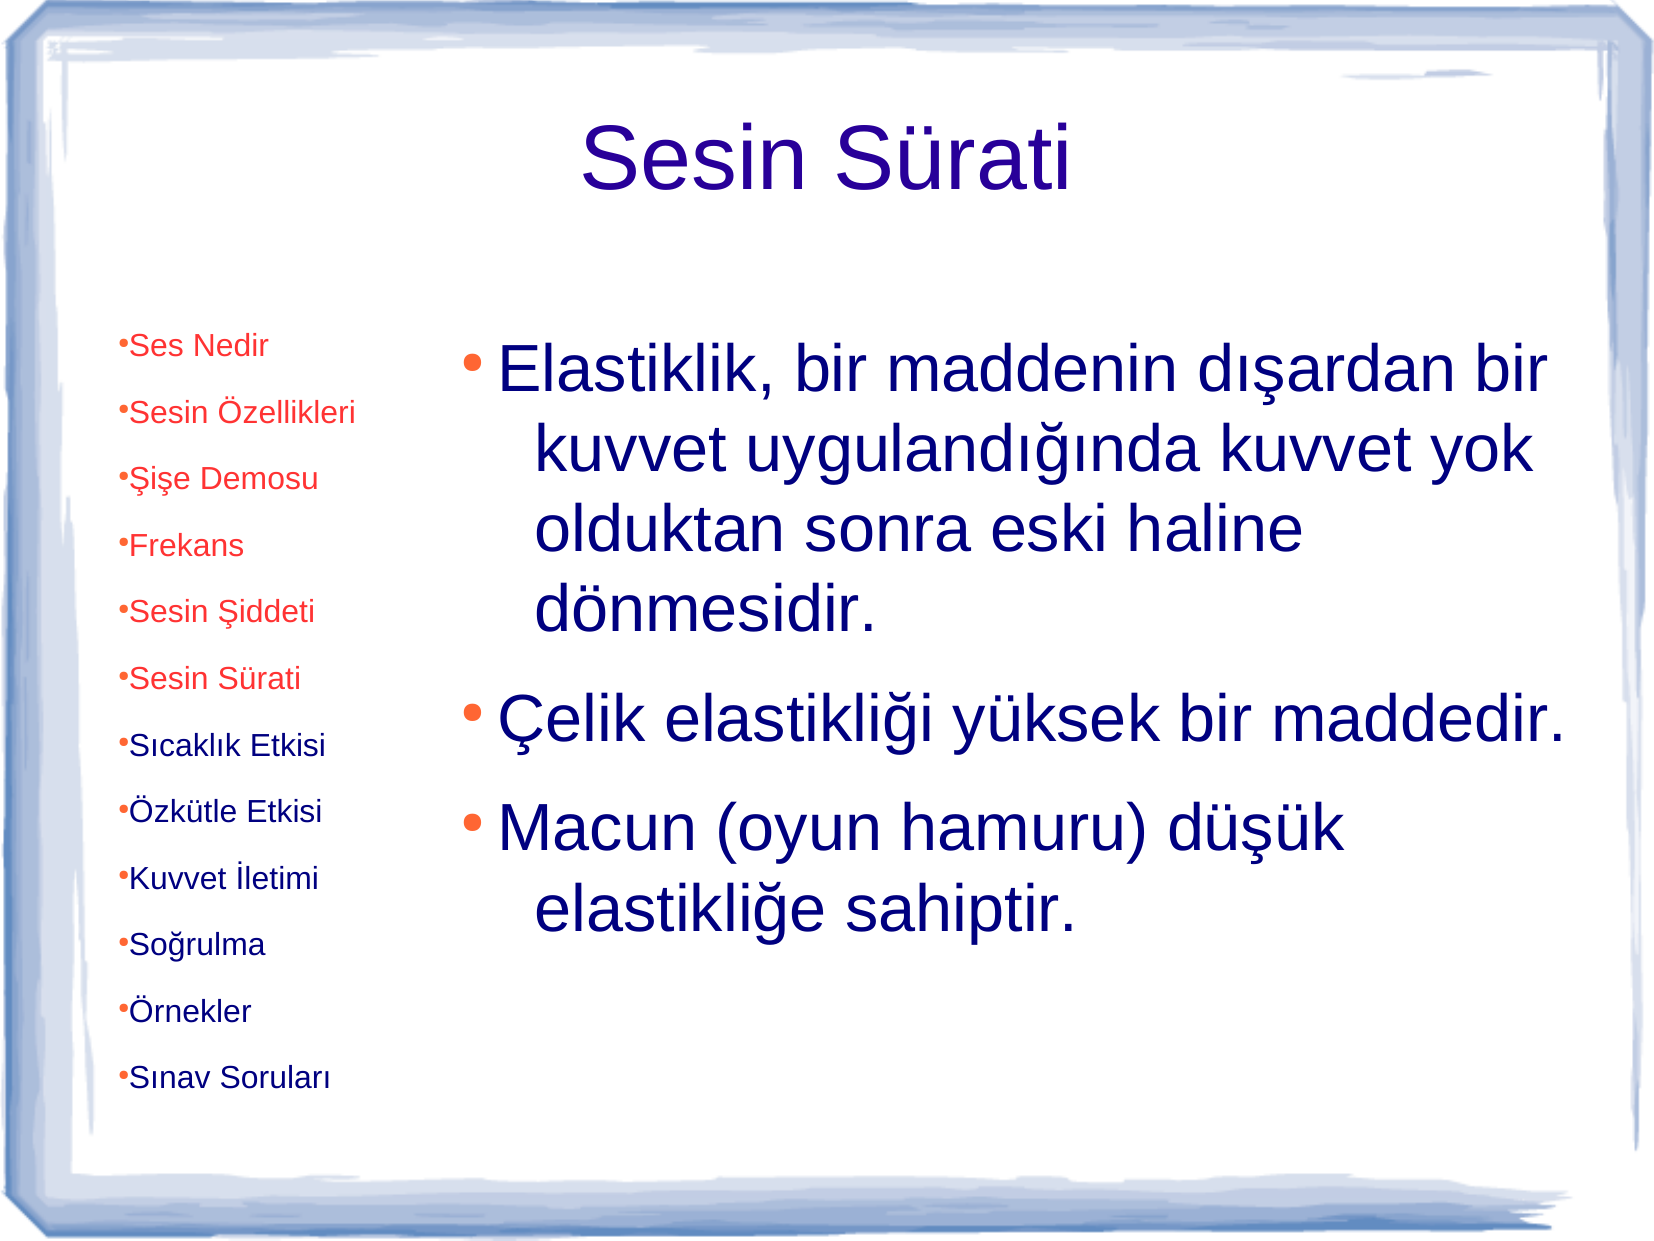

Sesin Sürati
# Ses Nedir
Sesin Özellikleri
Şişe Demosu
Frekans
Sesin Şiddeti
Sesin Sürati
Sıcaklık Etkisi
Özkütle Etkisi
Kuvvet İletimi
Soğrulma
Örnekler
Sınav Soruları
Elastiklik, bir maddenin dışardan bir kuvvet uygulandığında kuvvet yok olduktan sonra eski haline dönmesidir.
Çelik elastikliği yüksek bir maddedir.
Macun (oyun hamuru) düşük elastikliğe sahiptir.